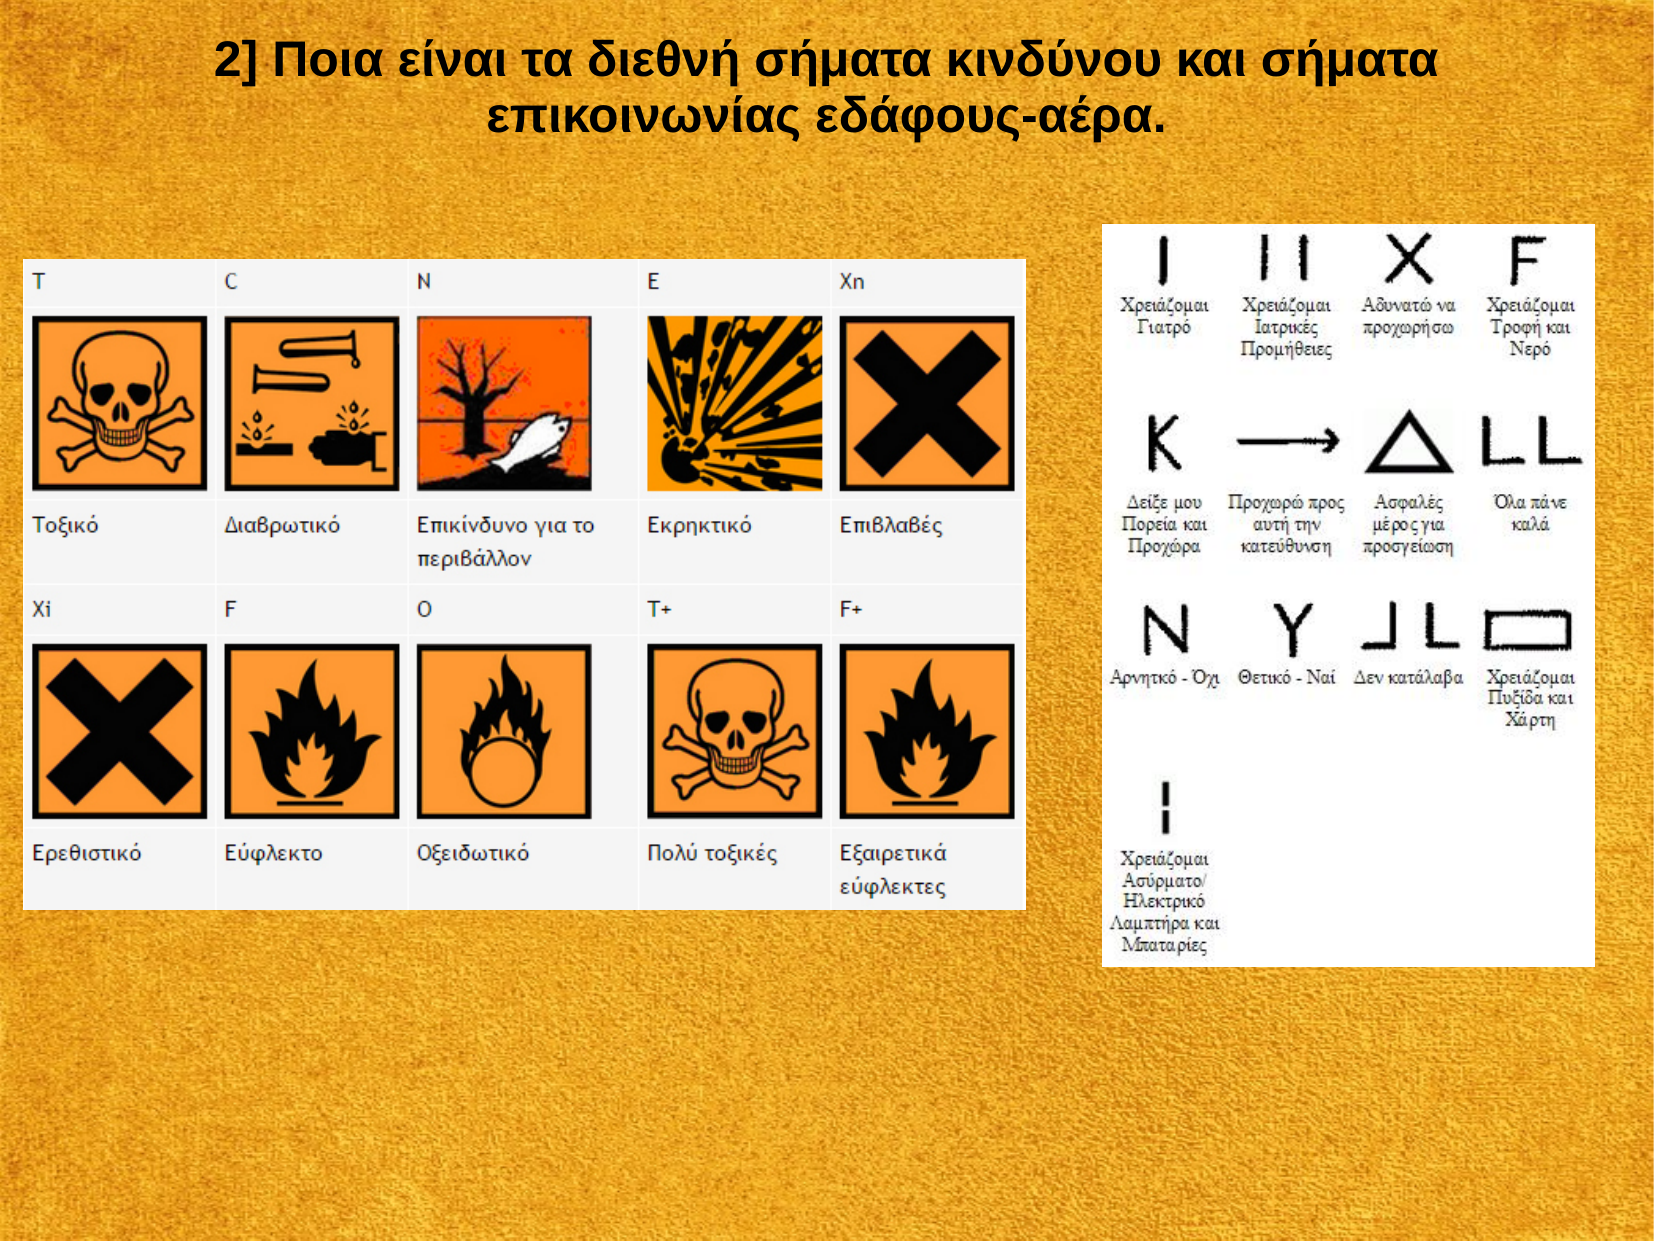

2] Ποια είναι τα διεθνή σήματα κινδύνου και σήματα επικοινωνίας εδάφους-αέρα.